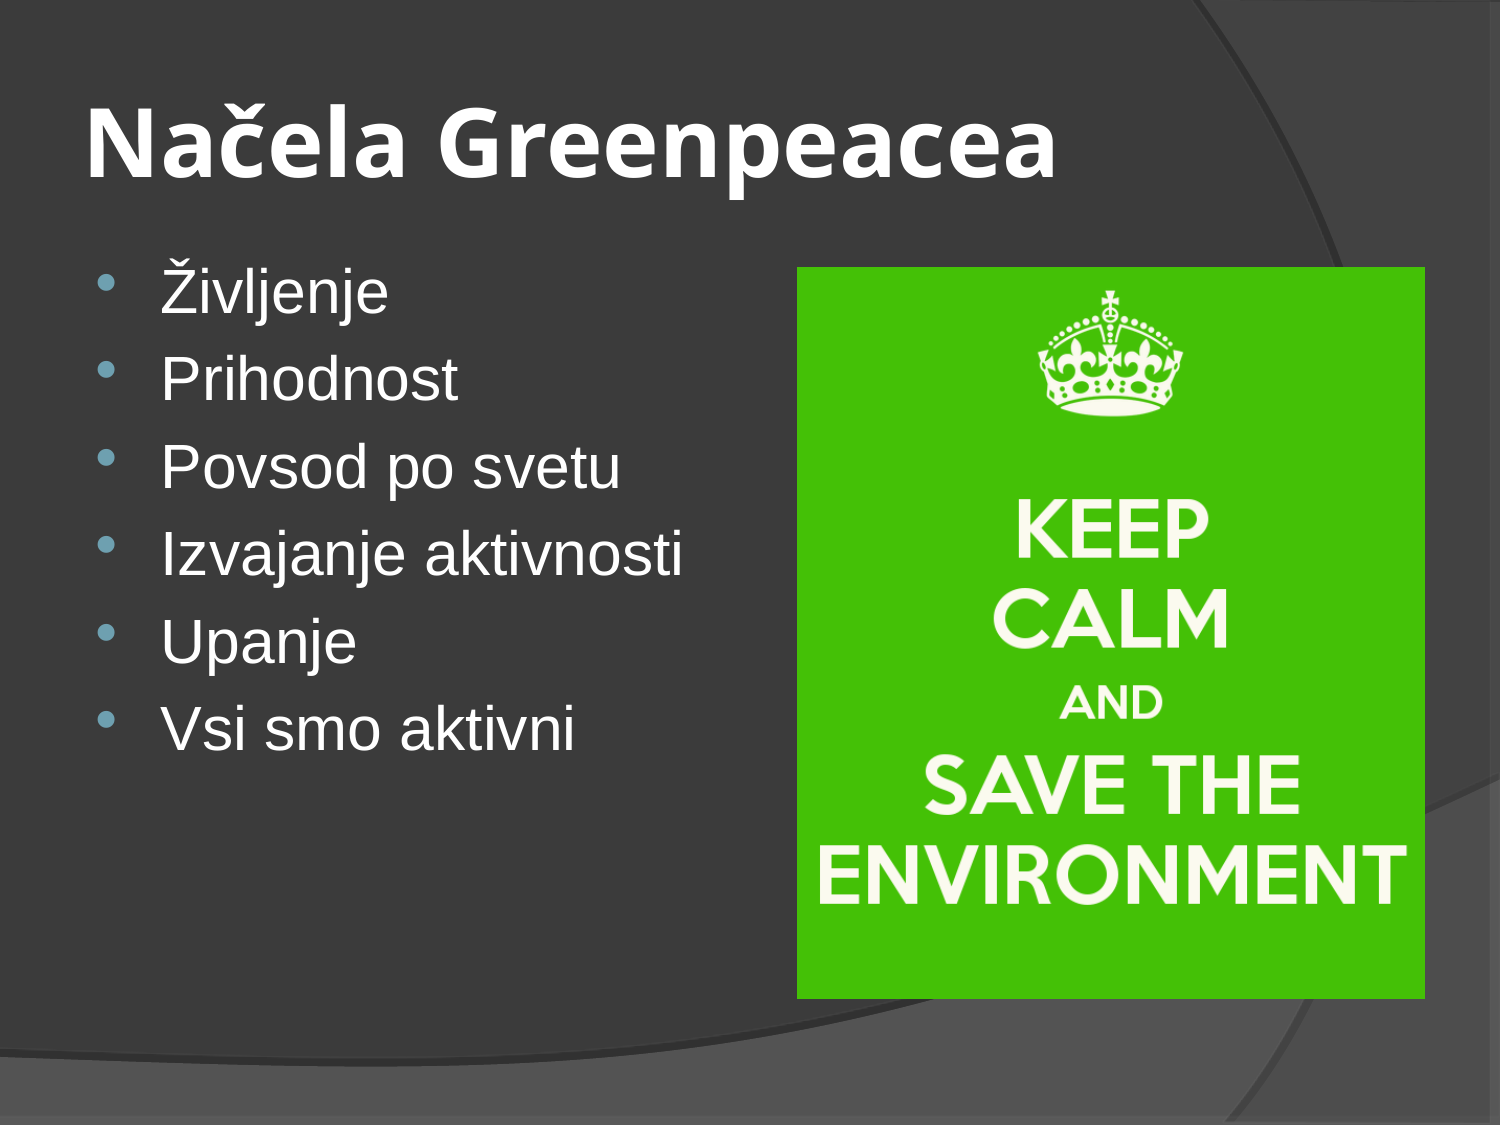

# Načela Greenpeacea
Življenje
Prihodnost
Povsod po svetu
Izvajanje aktivnosti
Upanje
Vsi smo aktivni